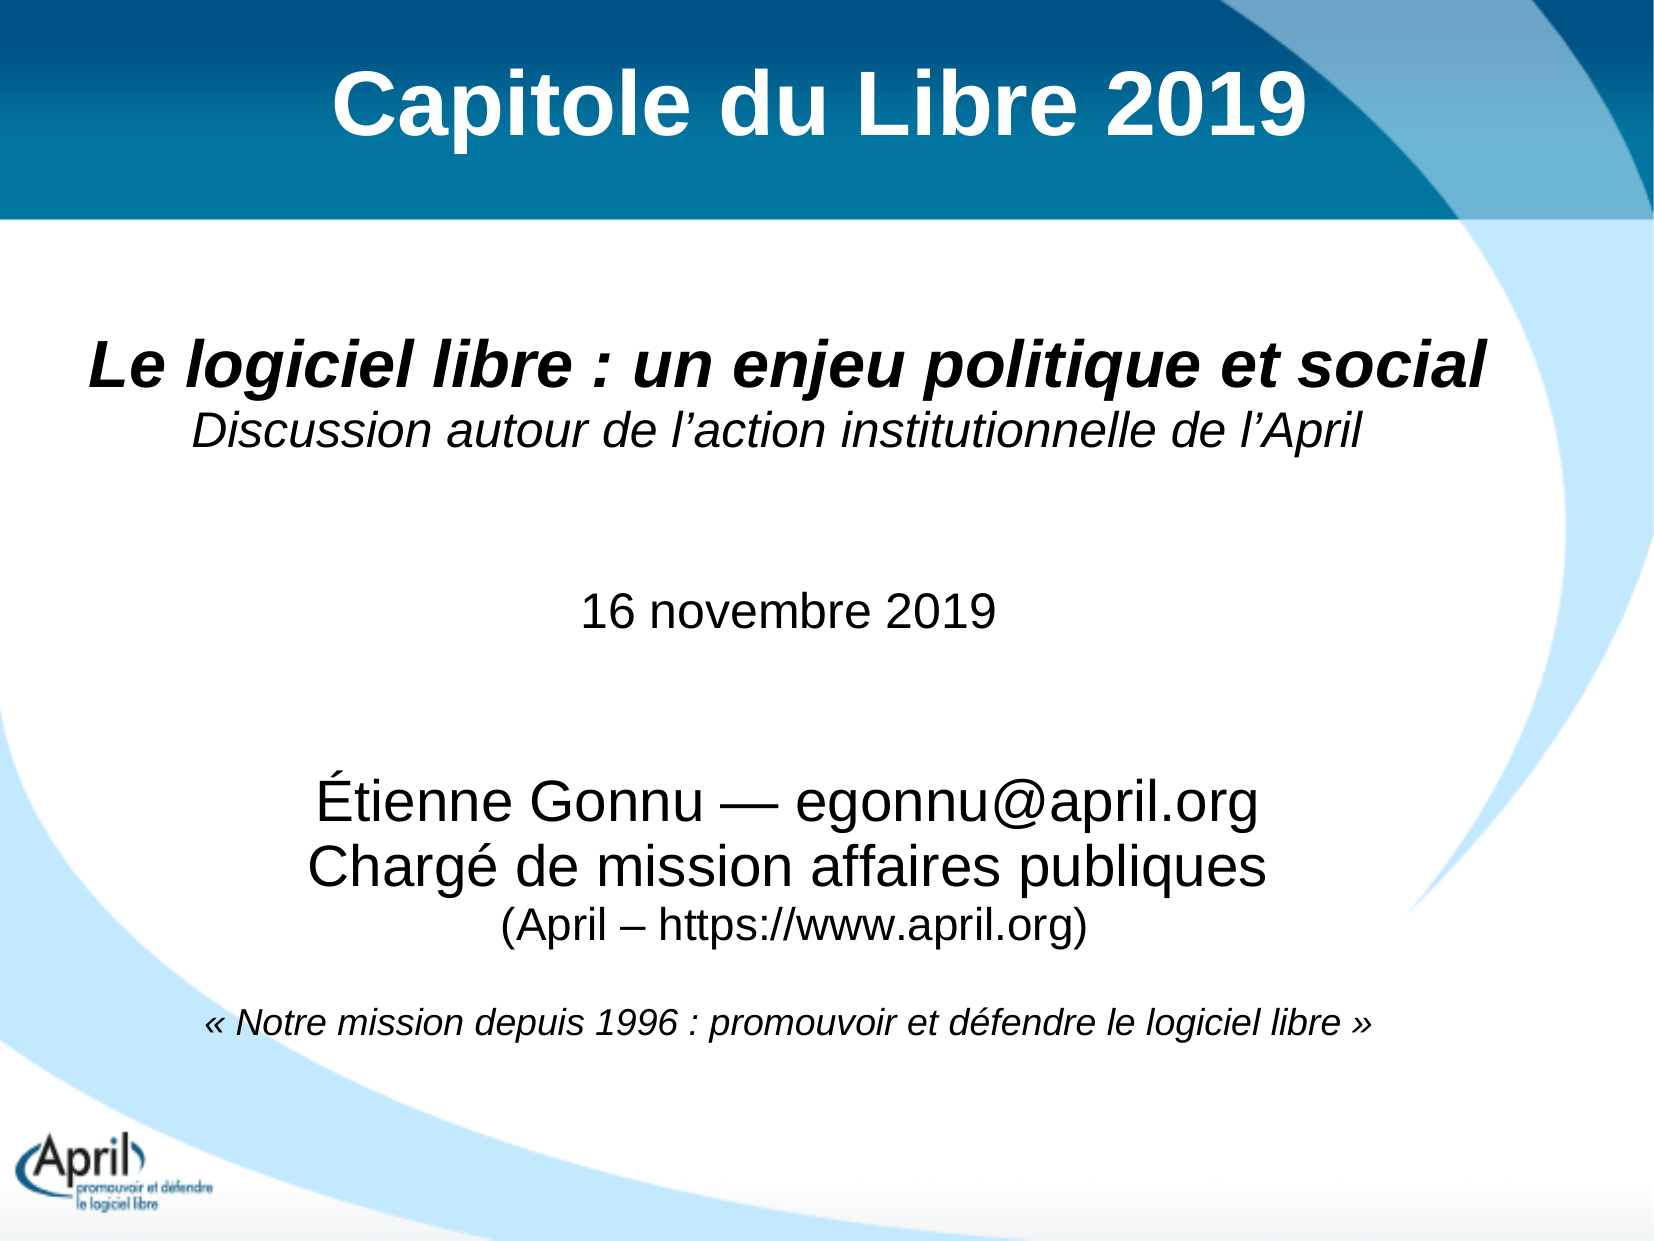

Capitole du Libre 2019
# Le logiciel libre : un enjeu politique et social
Discussion autour de l’action institutionnelle de l’April
16 novembre 2019
Étienne Gonnu — egonnu@april.org
Chargé de mission affaires publiques
 (April – https://www.april.org)
« Notre mission depuis 1996 : promouvoir et défendre le logiciel libre »